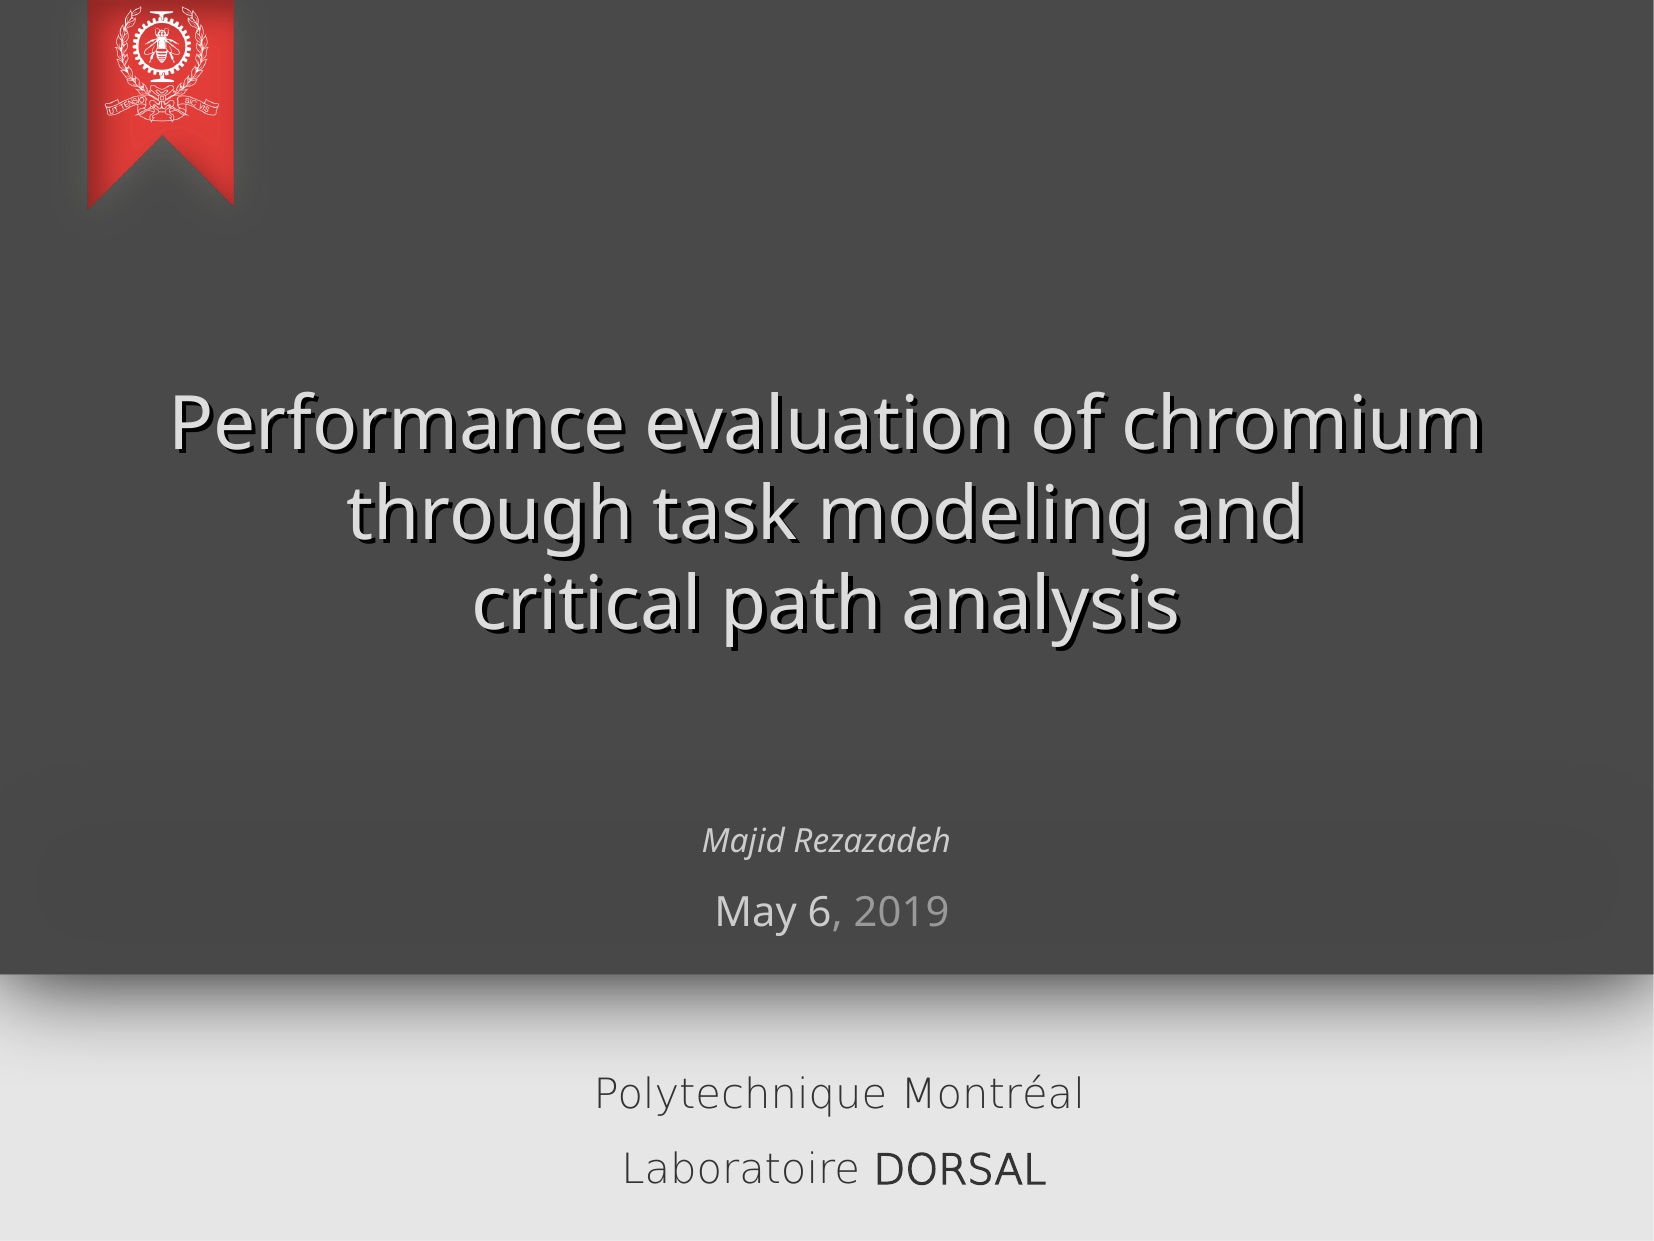

Performance evaluation of chromium through task modeling and
critical path analysis
Majid Rezazadeh
 May 6, 2019
 Polytechnique Montréal
Laboratoire DORSAL